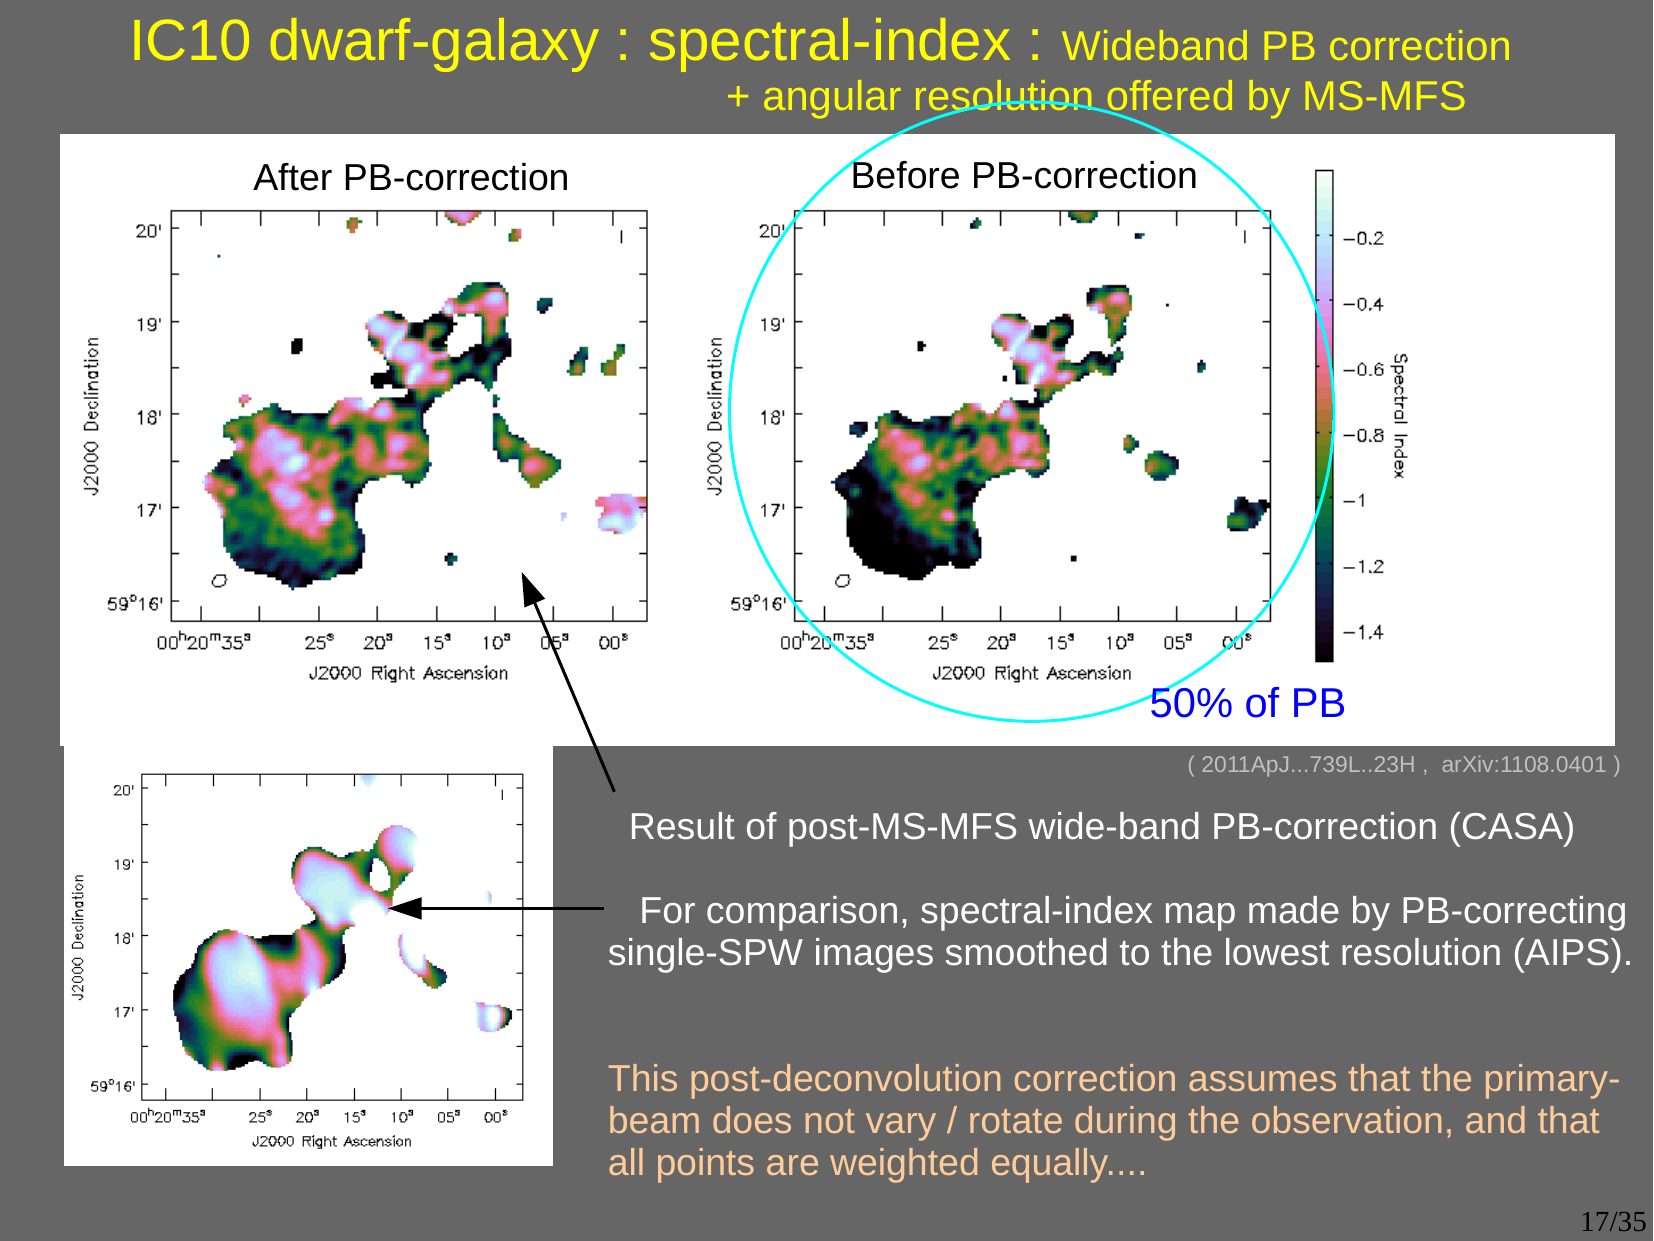

# IC10 dwarf-galaxy : spectral-index : Wideband PB correction + angular resolution offered by MS-MFS
Before PB-correction
After PB-correction
50% of PB
( 2011ApJ...739L..23H , arXiv:1108.0401 )
 Result of post-MS-MFS wide-band PB-correction (CASA)
 For comparison, spectral-index map made by PB-correcting single-SPW images smoothed to the lowest resolution (AIPS).
This post-deconvolution correction assumes that the primary-beam does not vary / rotate during the observation, and that all points are weighted equally....
17